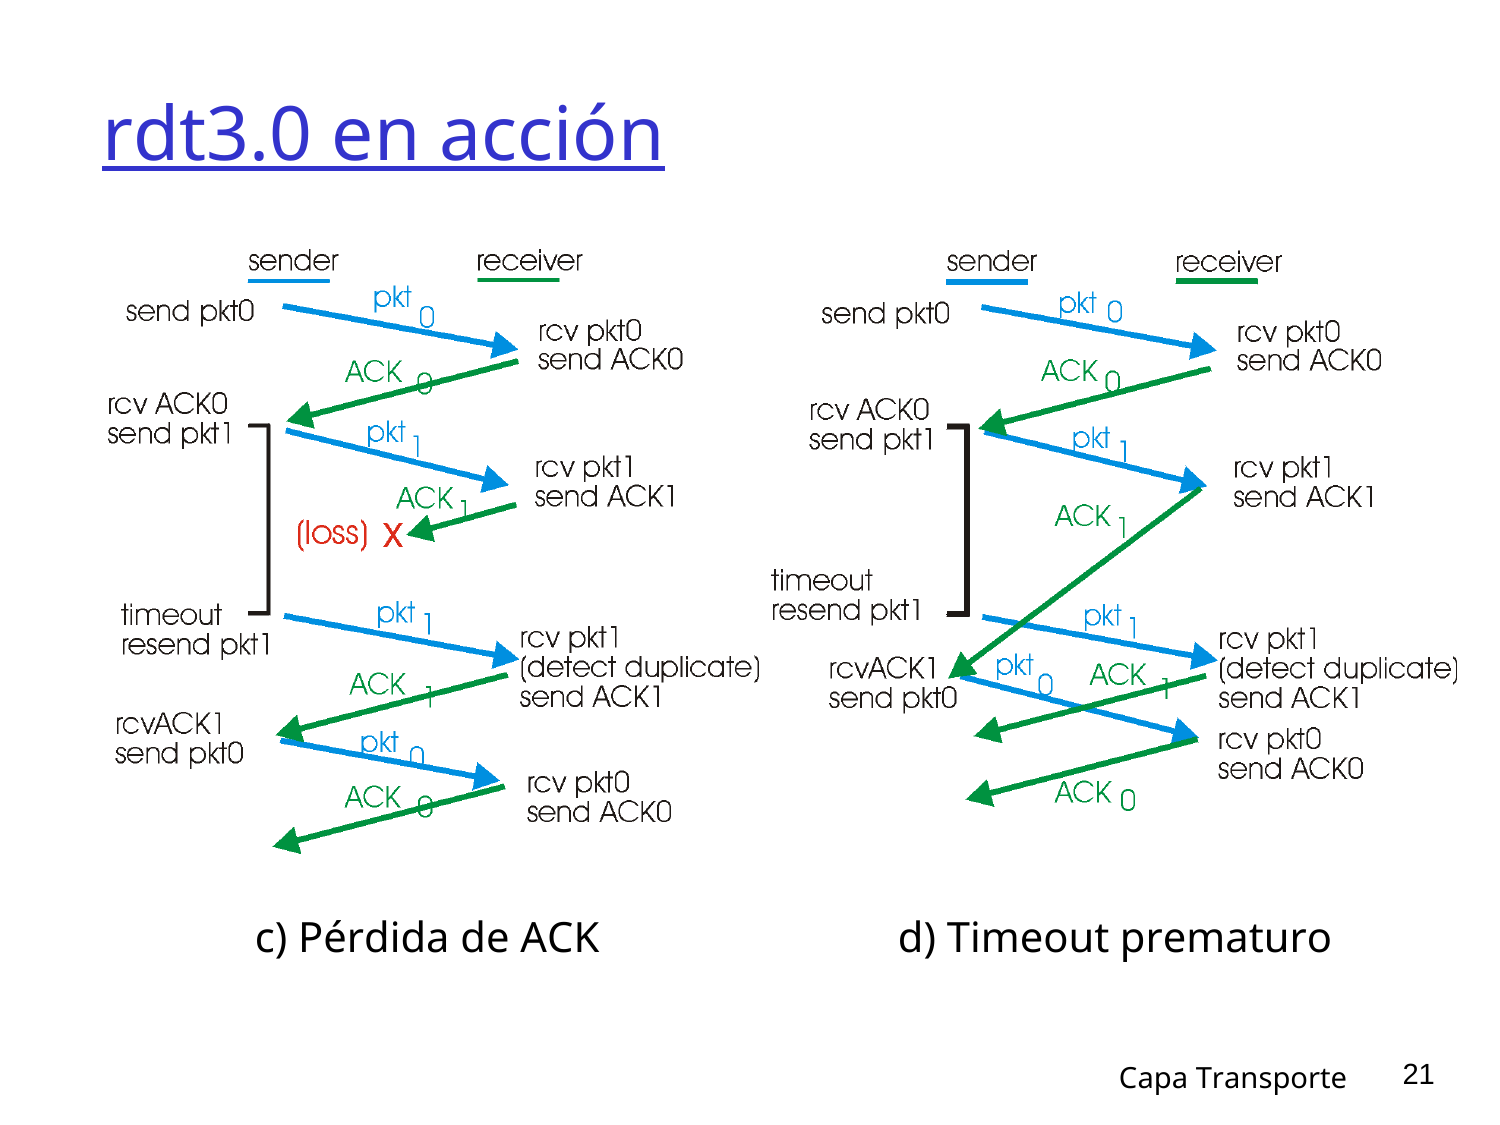

# rdt3.0 en acción
c) Pérdida de ACK
d) Timeout prematuro
21